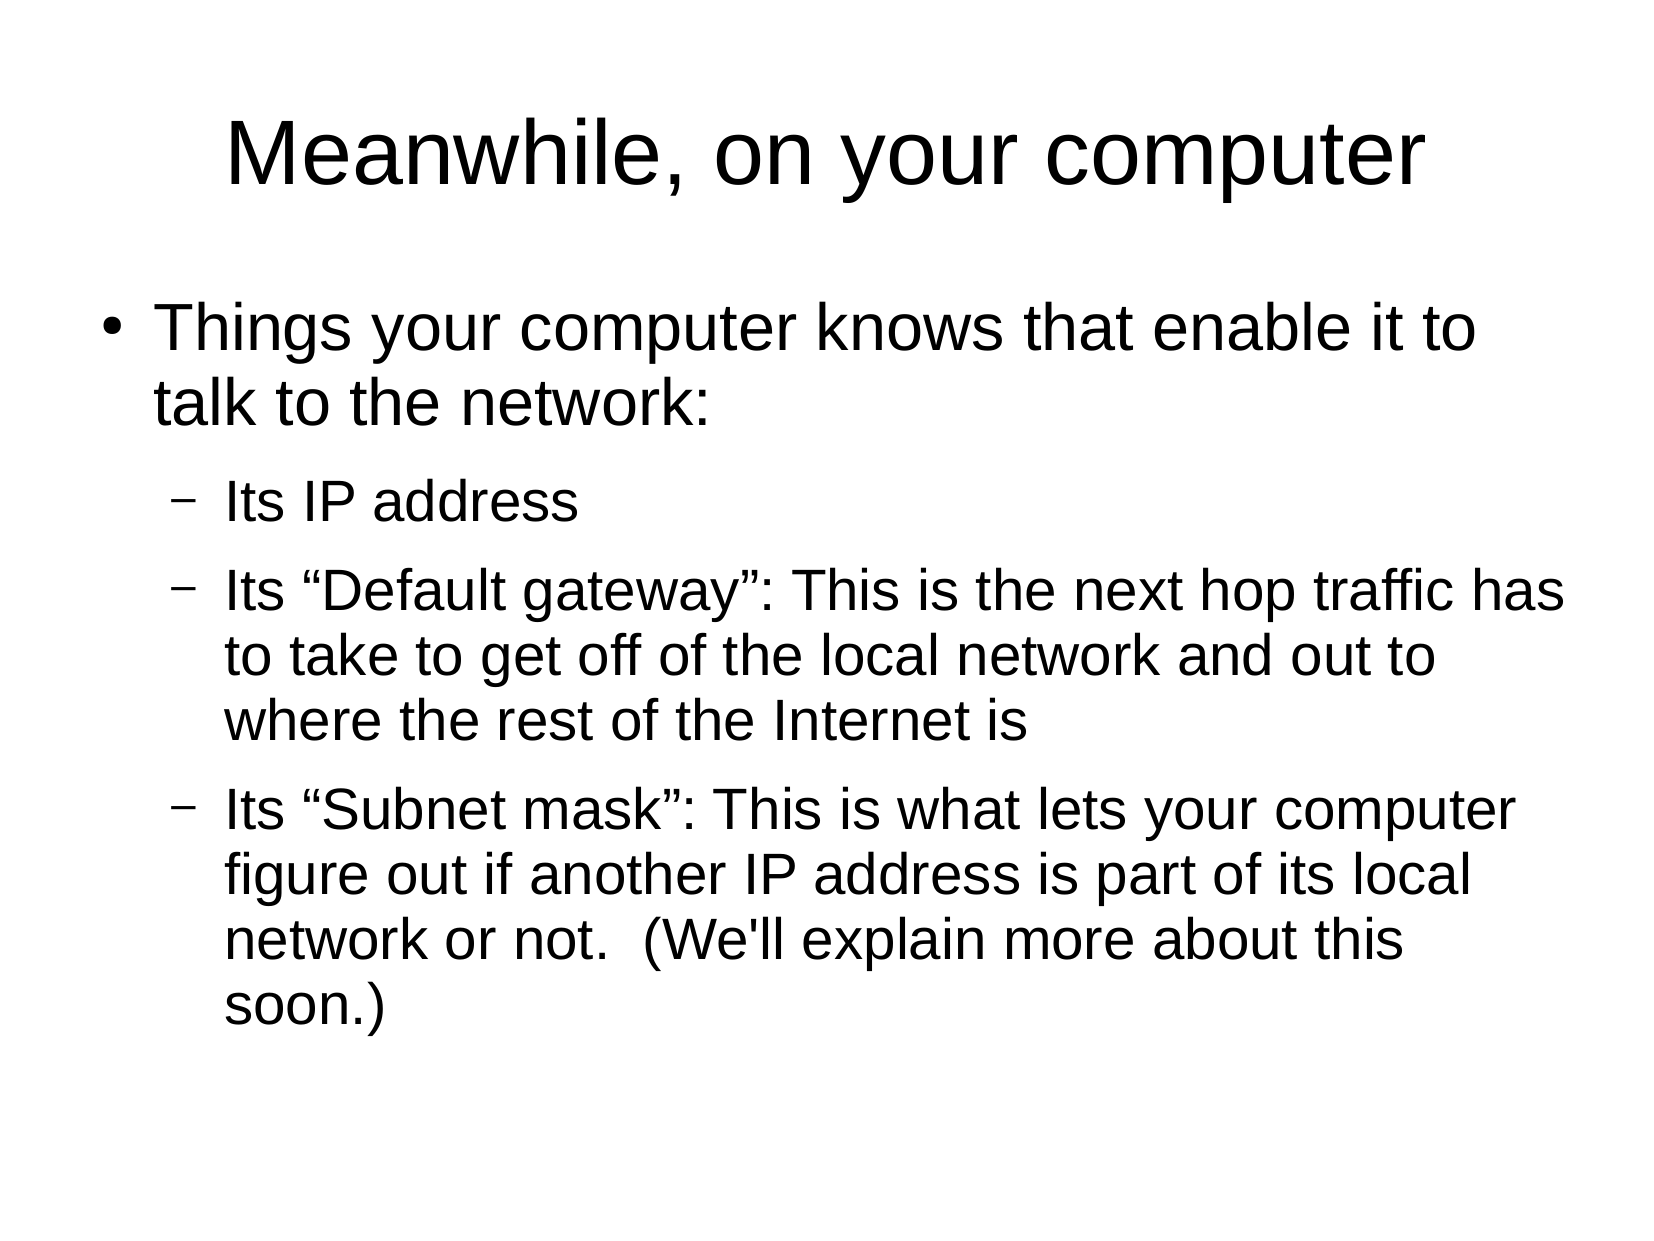

# Meanwhile, on your computer
Things your computer knows that enable it to talk to the network:
Its IP address
Its “Default gateway”: This is the next hop traffic has to take to get off of the local network and out to where the rest of the Internet is
Its “Subnet mask”: This is what lets your computer figure out if another IP address is part of its local network or not. (We'll explain more about this soon.)